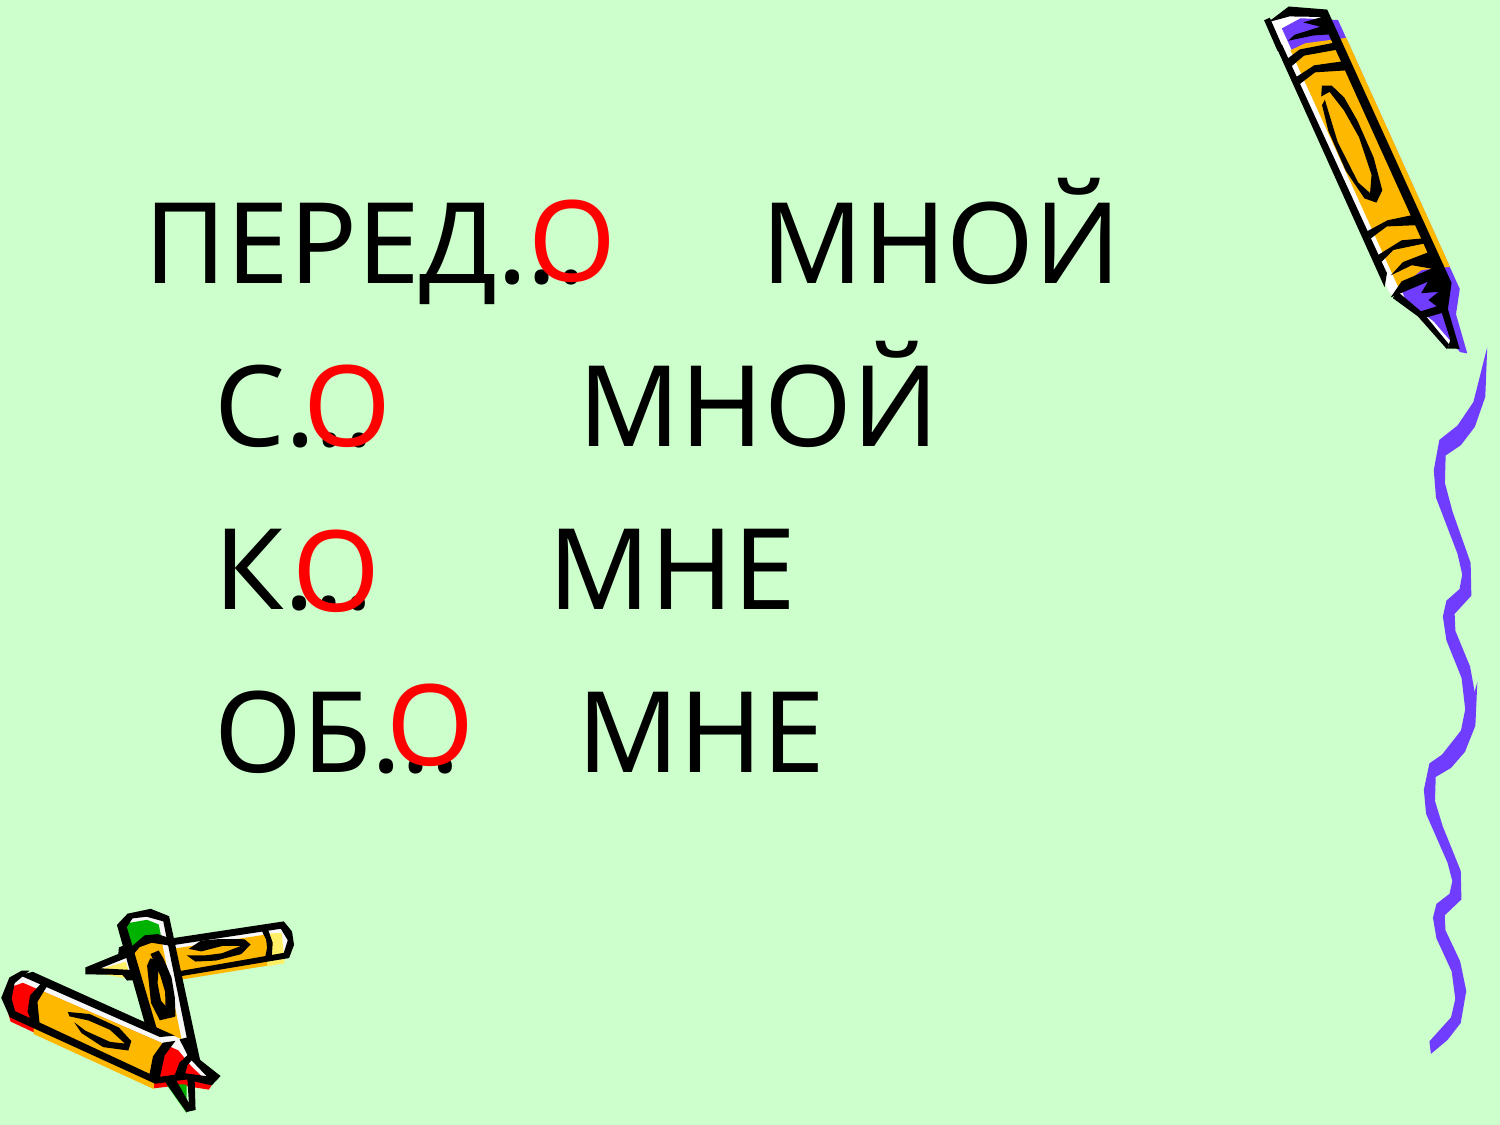

#
 ПЕРЕД… МНОЙ
 С… МНОЙ
 К… МНЕ
 ОБ… МНЕ
О
О
О
О